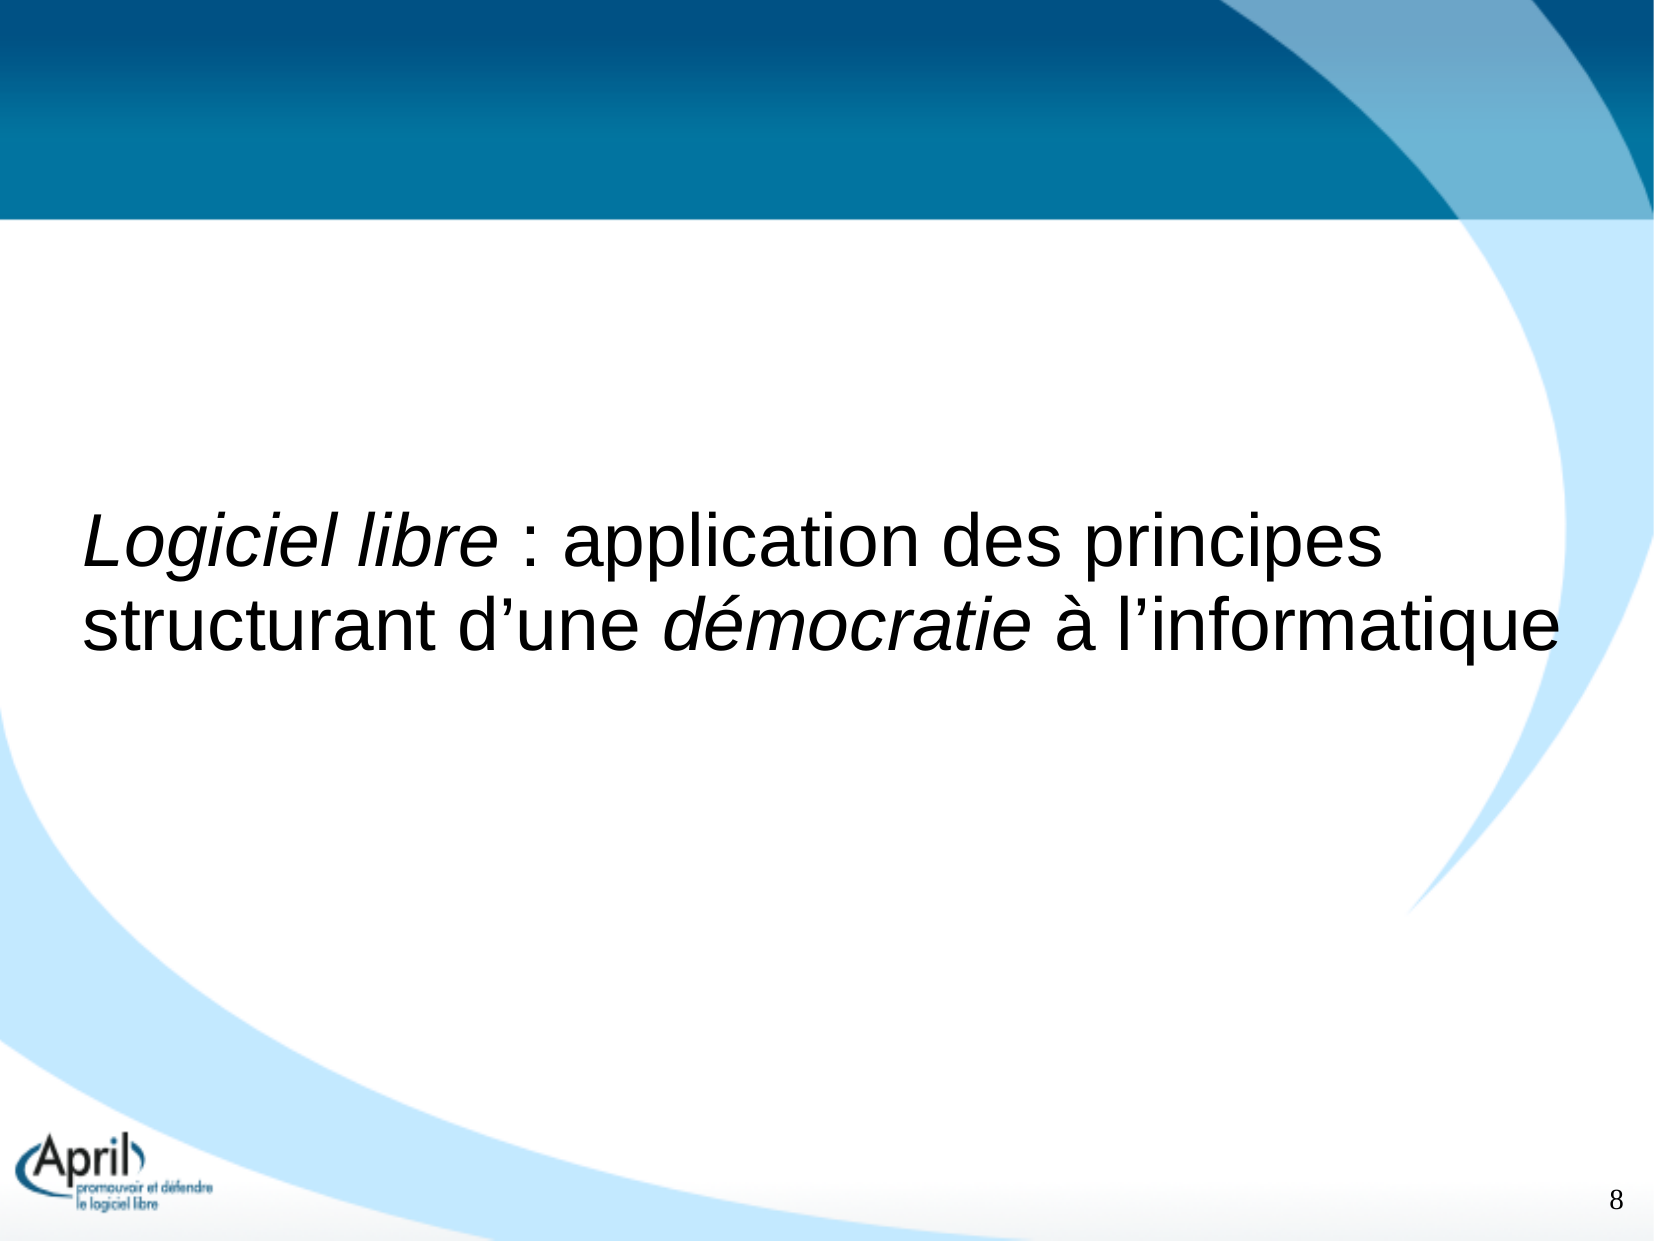

#
Logiciel libre : application des principes structurant d’une démocratie à l’informatique
8